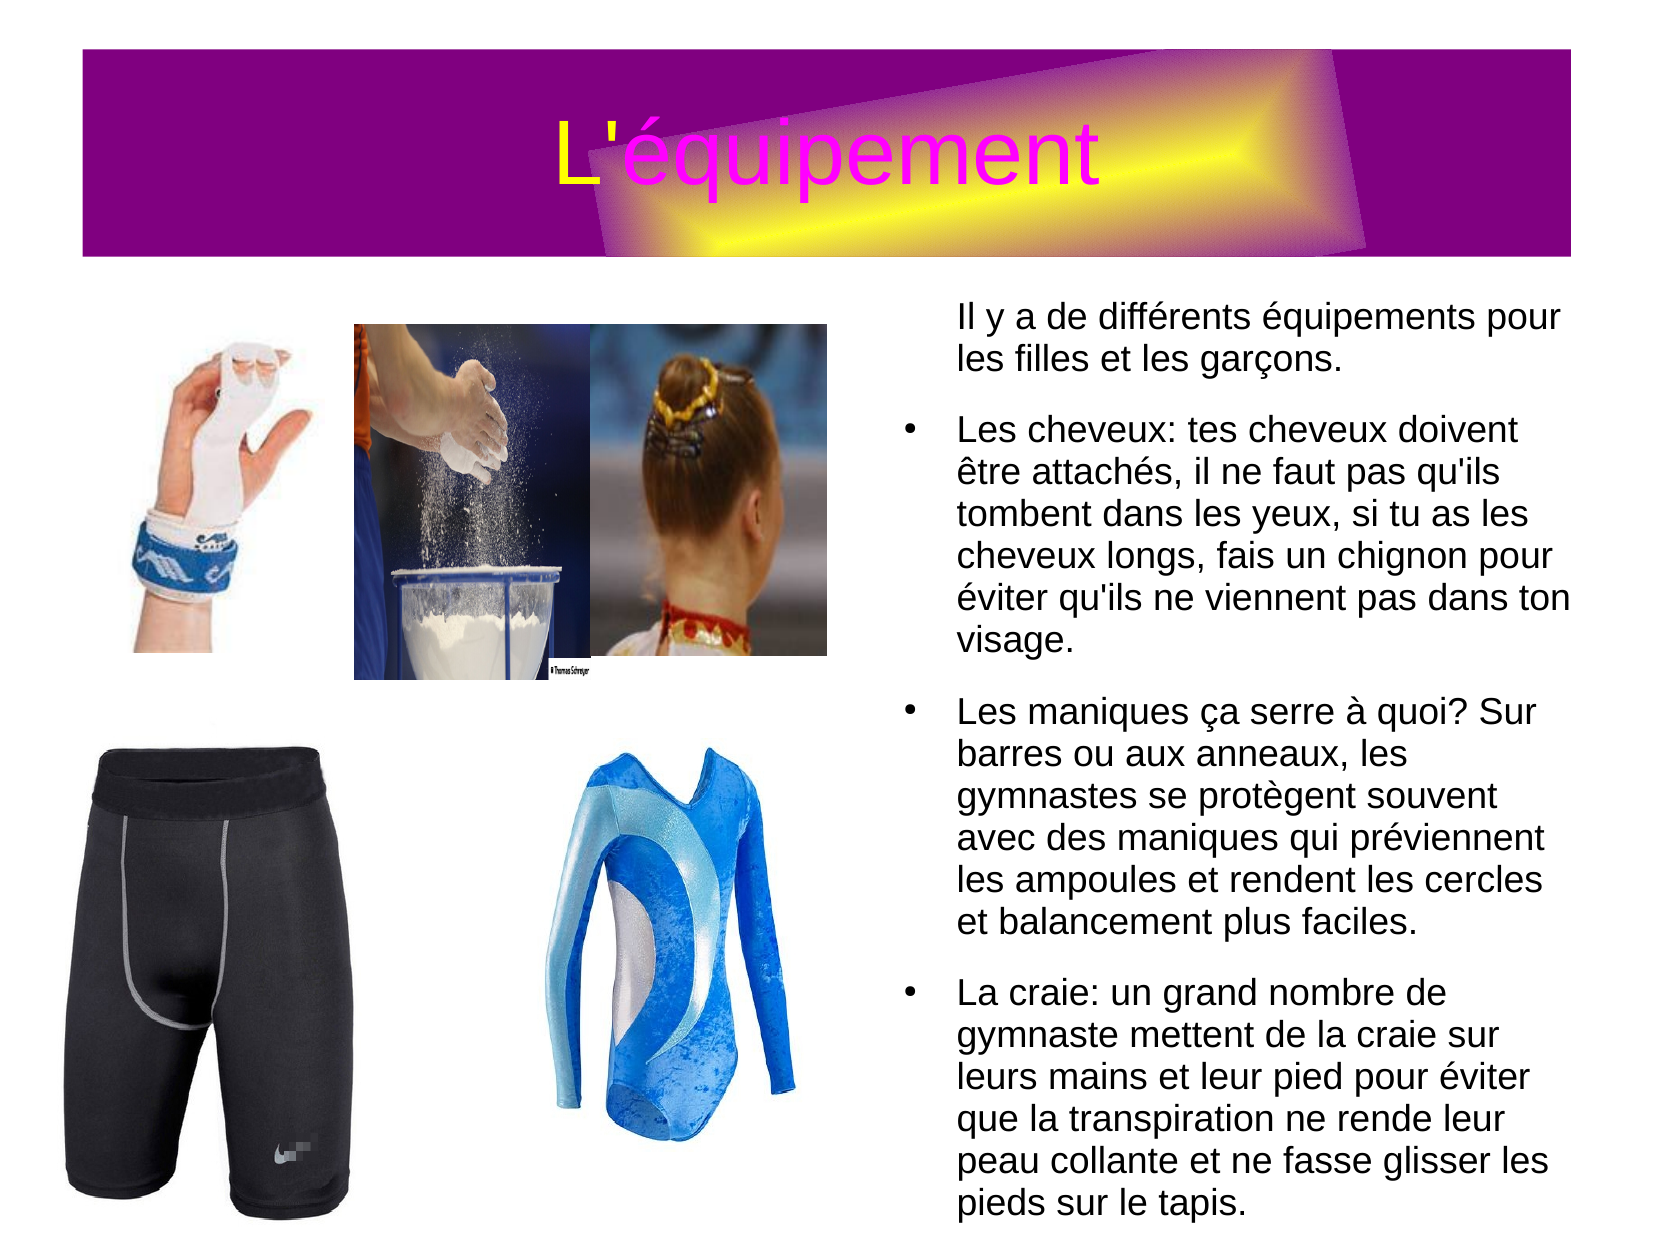

# L'équipement
Il y a de différents équipements pour les filles et les garçons.
Les cheveux: tes cheveux doivent être attachés, il ne faut pas qu'ils tombent dans les yeux, si tu as les cheveux longs, fais un chignon pour éviter qu'ils ne viennent pas dans ton visage.
Les maniques ça serre à quoi? Sur barres ou aux anneaux, les gymnastes se protègent souvent avec des maniques qui préviennent les ampoules et rendent les cercles et balancement plus faciles.
La craie: un grand nombre de gymnaste mettent de la craie sur leurs mains et leur pied pour éviter que la transpiration ne rende leur peau collante et ne fasse glisser les pieds sur le tapis.